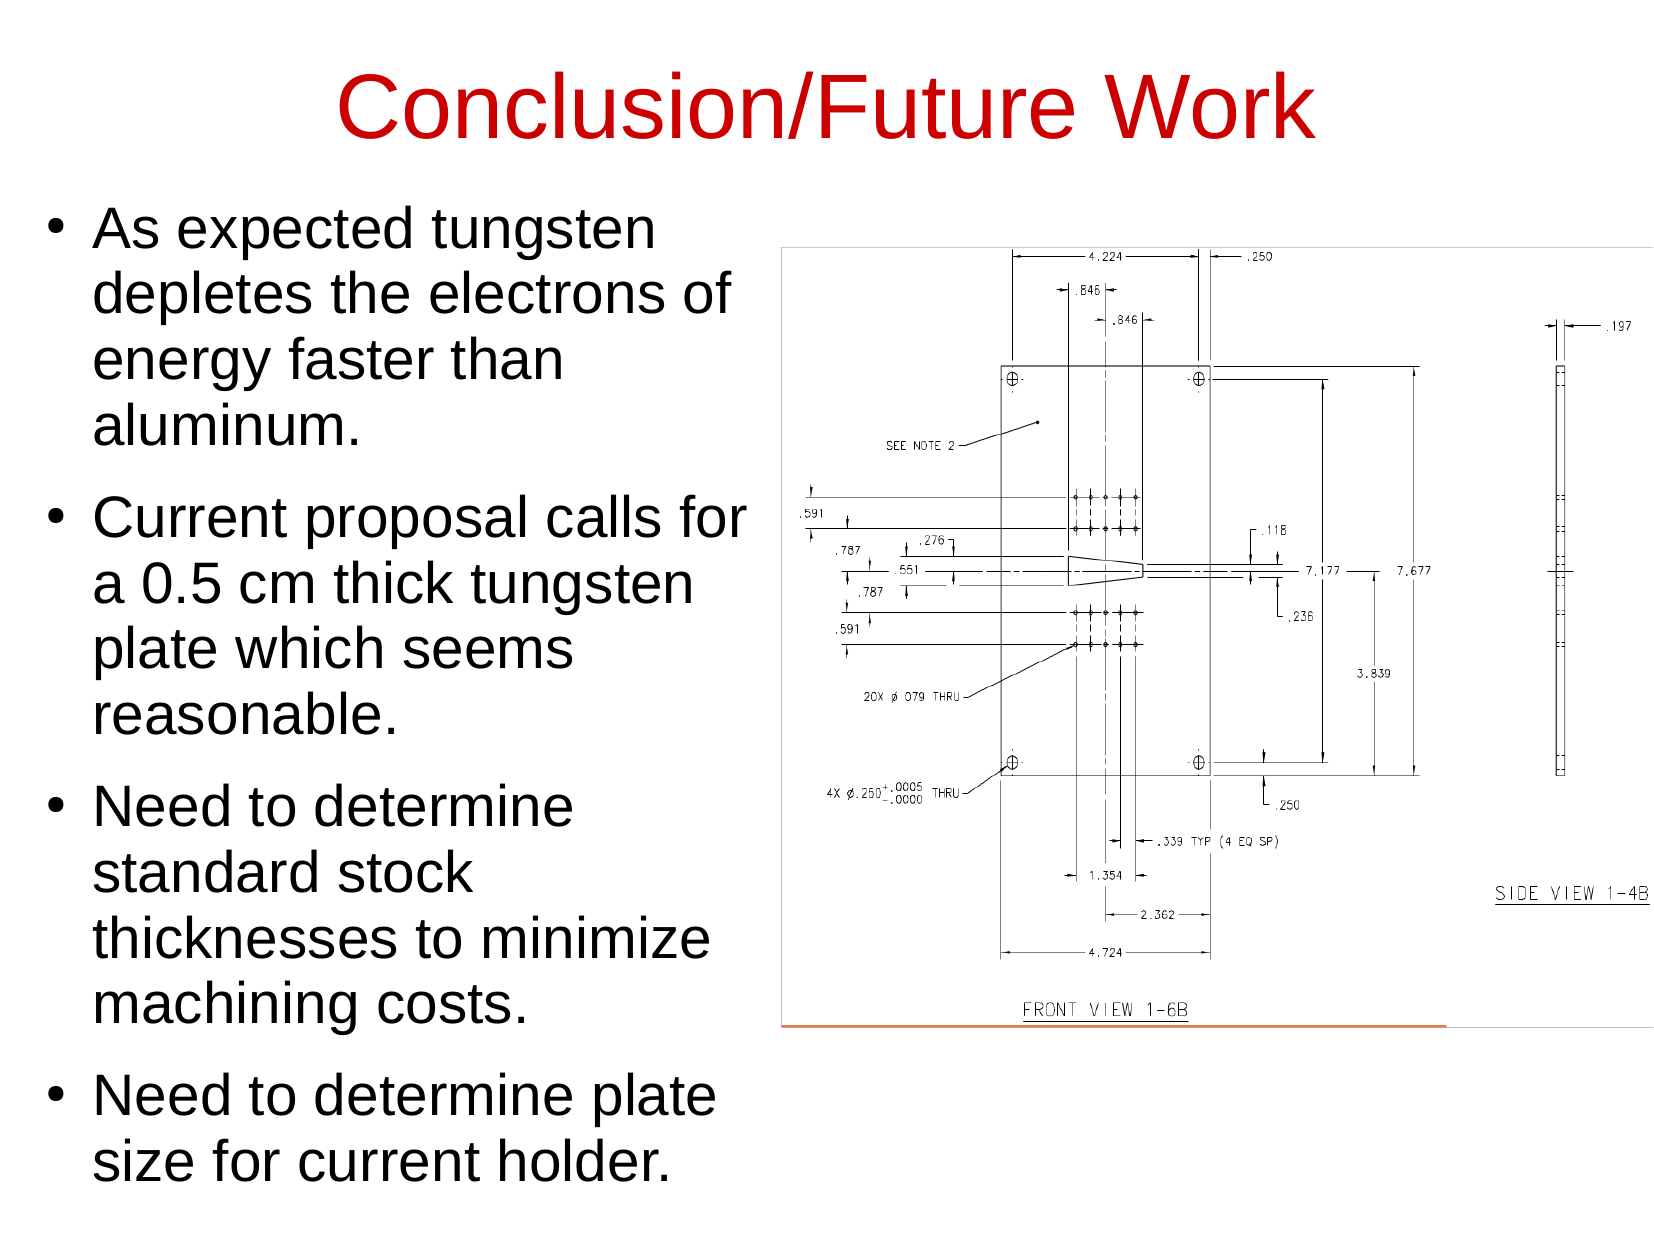

# Conclusion/Future Work
As expected tungsten depletes the electrons of energy faster than aluminum.
Current proposal calls for a 0.5 cm thick tungsten plate which seems reasonable.
Need to determine standard stock thicknesses to minimize machining costs.
Need to determine plate size for current holder.